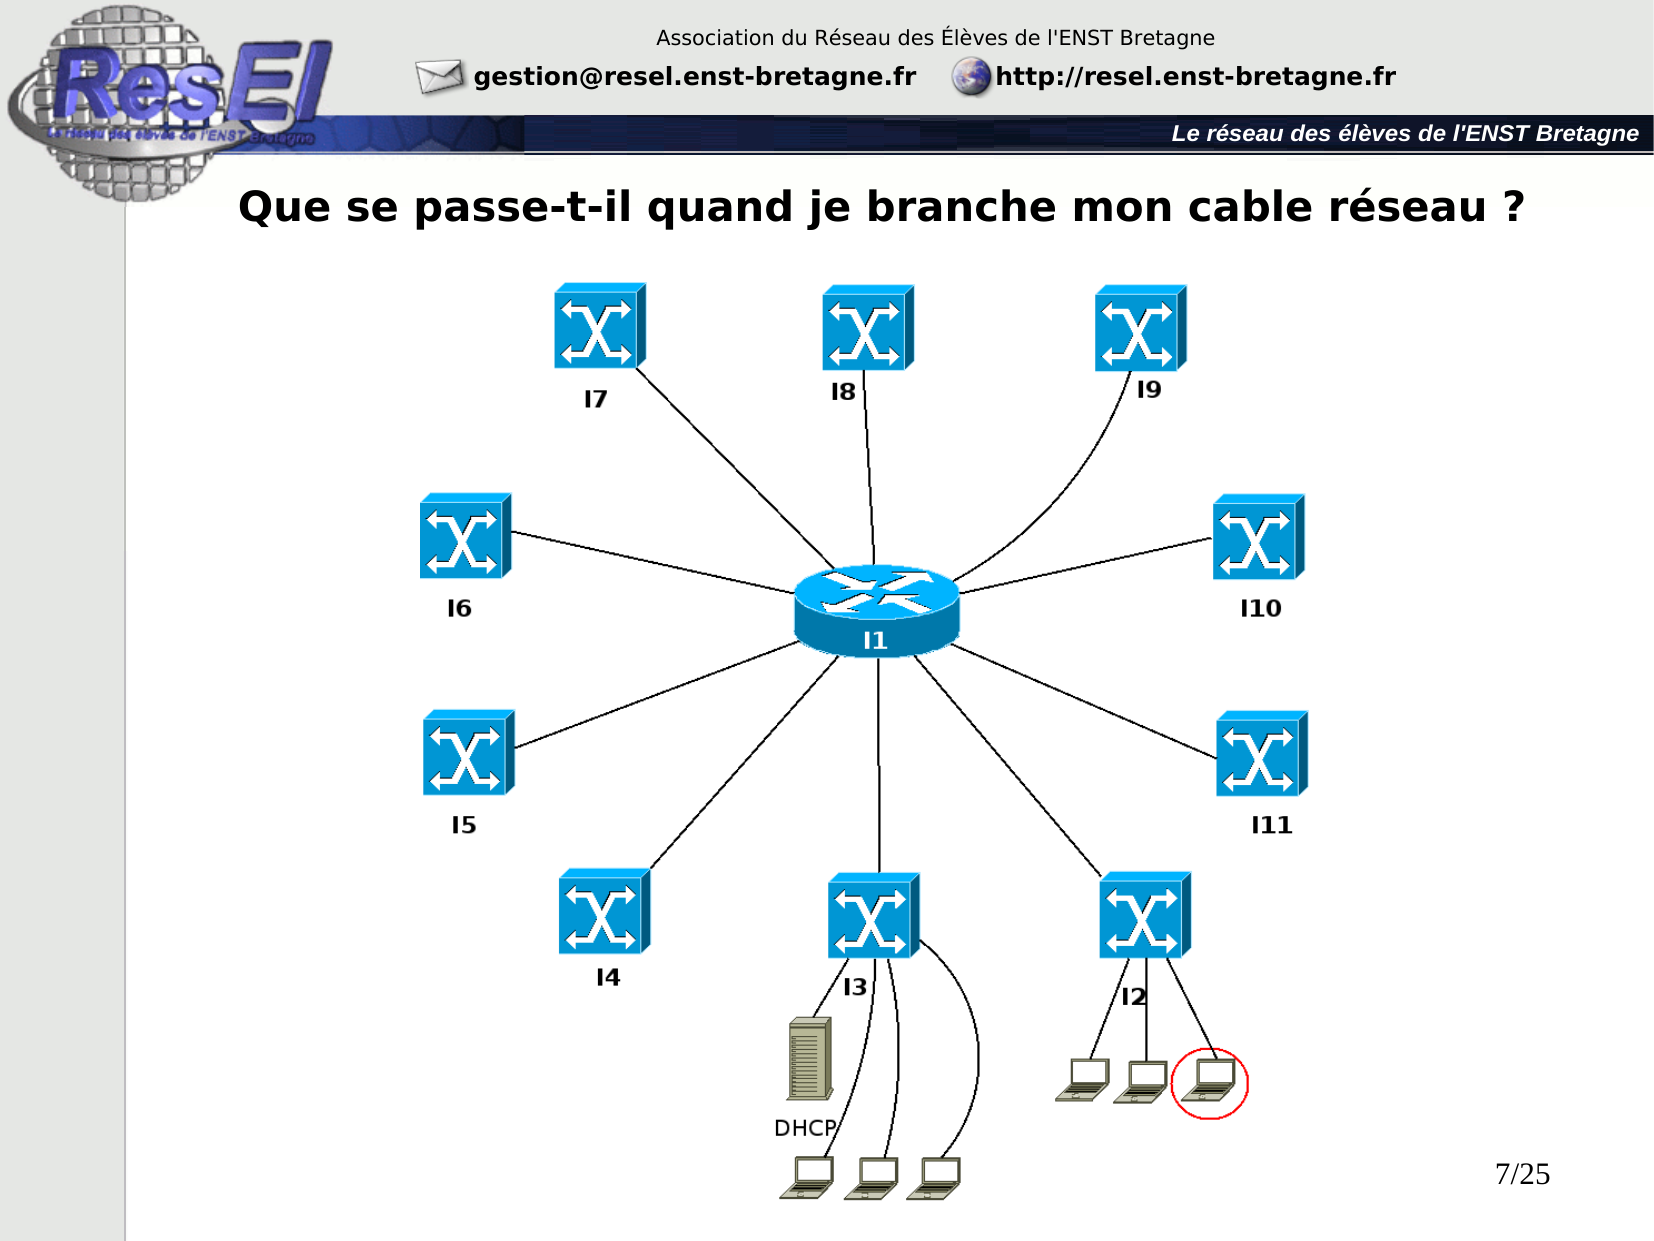

Que se passe-t-il quand je branche mon cable réseau ?